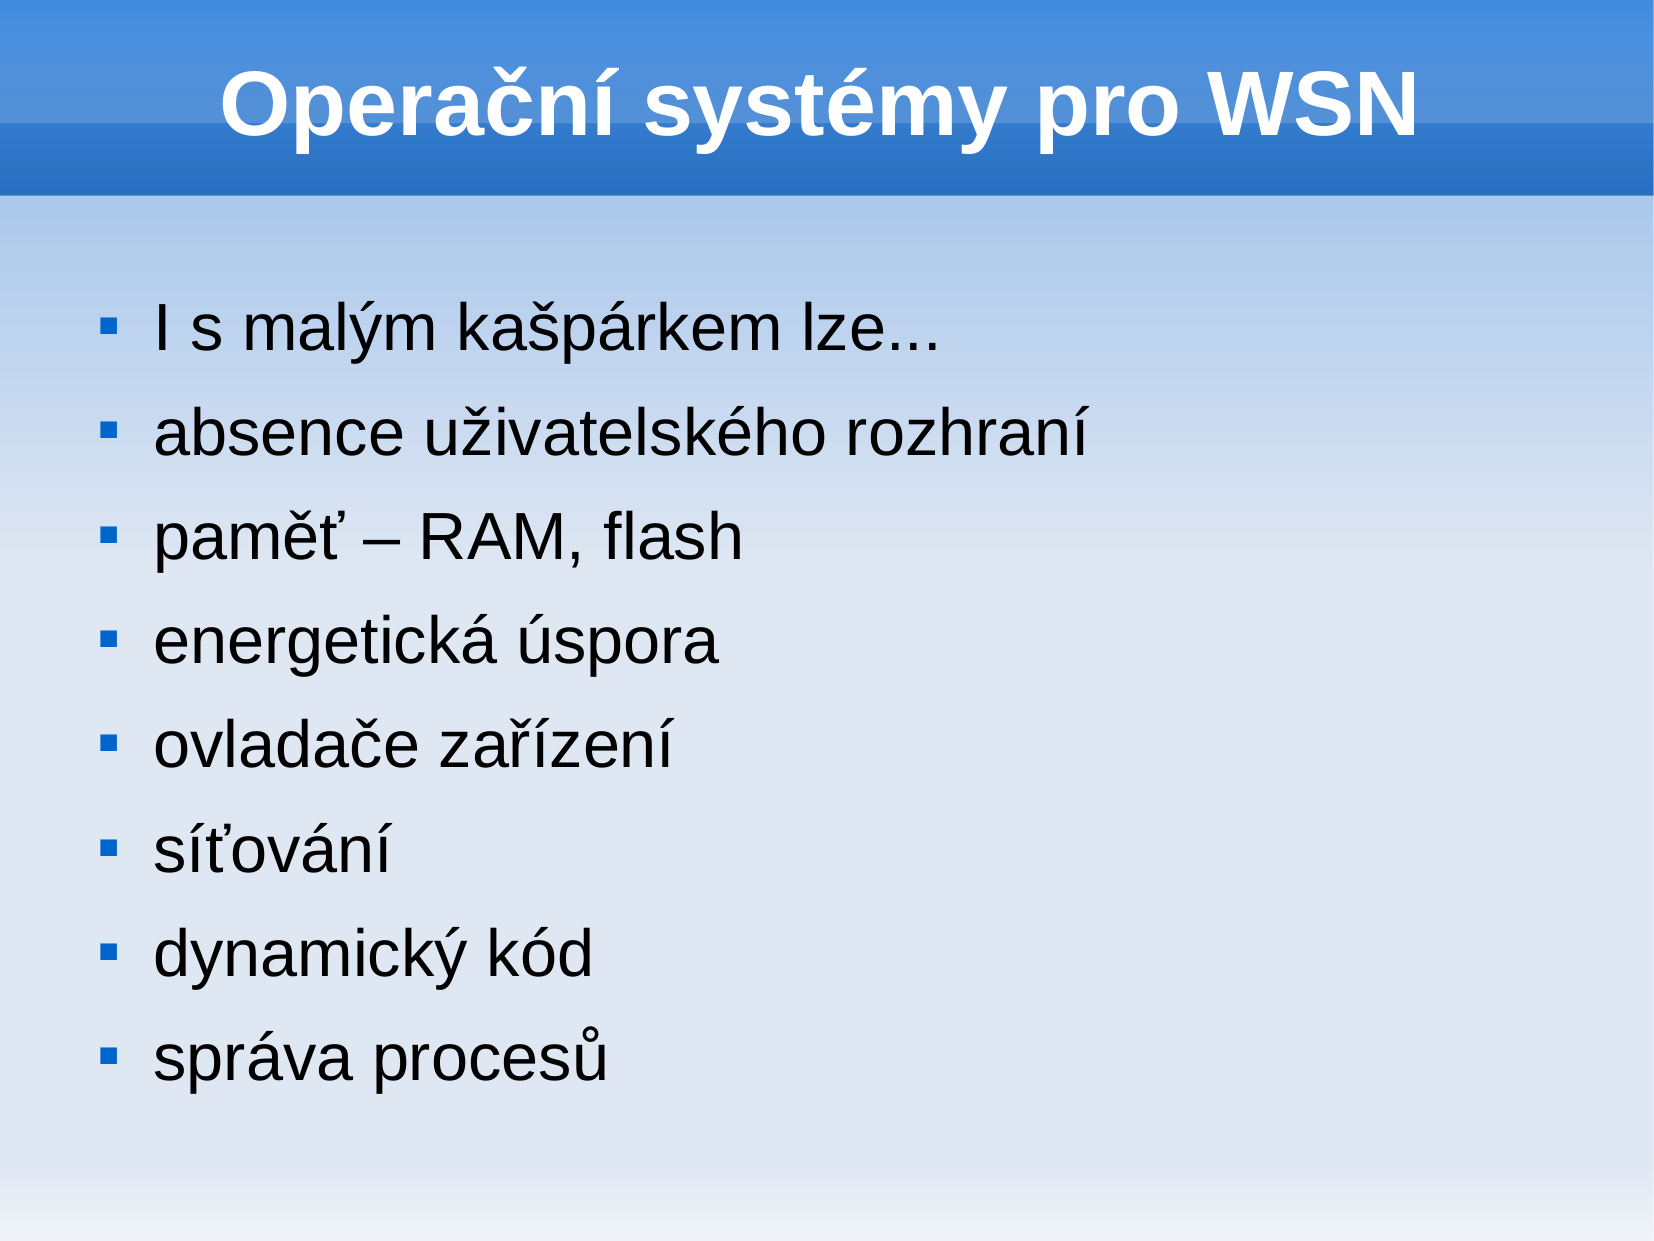

# Operační systémy pro WSN
I s malým kašpárkem lze...
absence uživatelského rozhraní
paměť – RAM, flash
energetická úspora
ovladače zařízení
síťování
dynamický kód
správa procesů